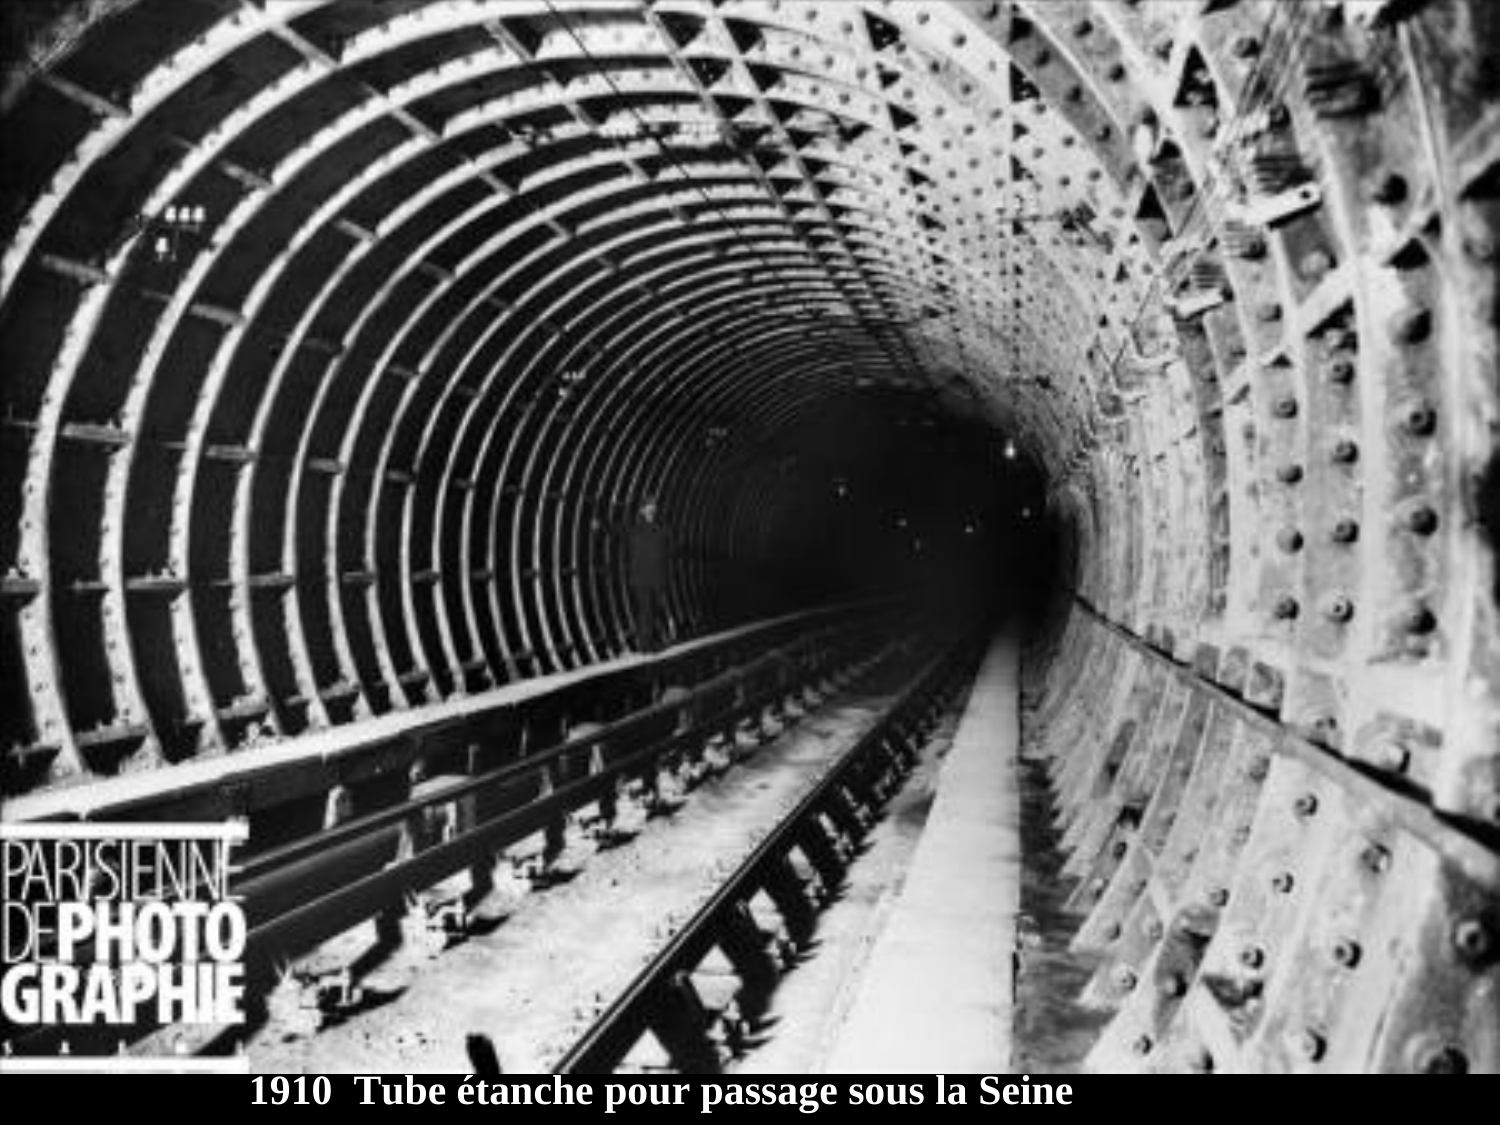

1910 Tube étanche pour passage sous la Seine